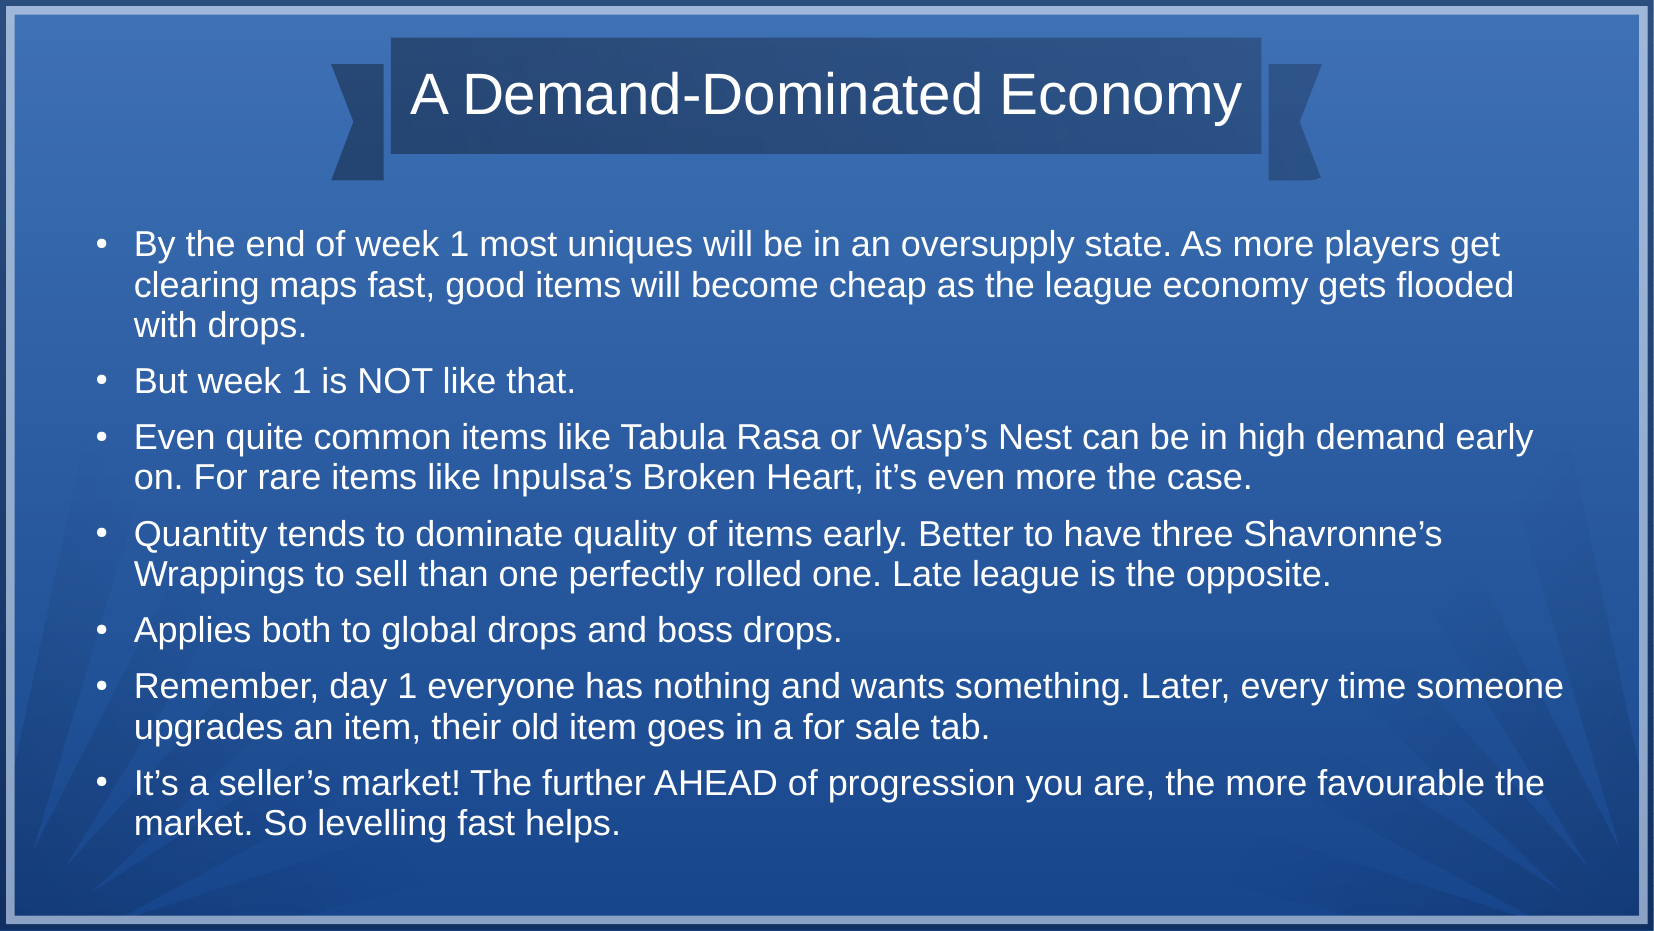

# A Demand-Dominated Economy
By the end of week 1 most uniques will be in an oversupply state. As more players get clearing maps fast, good items will become cheap as the league economy gets flooded with drops.
But week 1 is NOT like that.
Even quite common items like Tabula Rasa or Wasp’s Nest can be in high demand early on. For rare items like Inpulsa’s Broken Heart, it’s even more the case.
Quantity tends to dominate quality of items early. Better to have three Shavronne’s Wrappings to sell than one perfectly rolled one. Late league is the opposite.
Applies both to global drops and boss drops.
Remember, day 1 everyone has nothing and wants something. Later, every time someone upgrades an item, their old item goes in a for sale tab.
It’s a seller’s market! The further AHEAD of progression you are, the more favourable the market. So levelling fast helps.